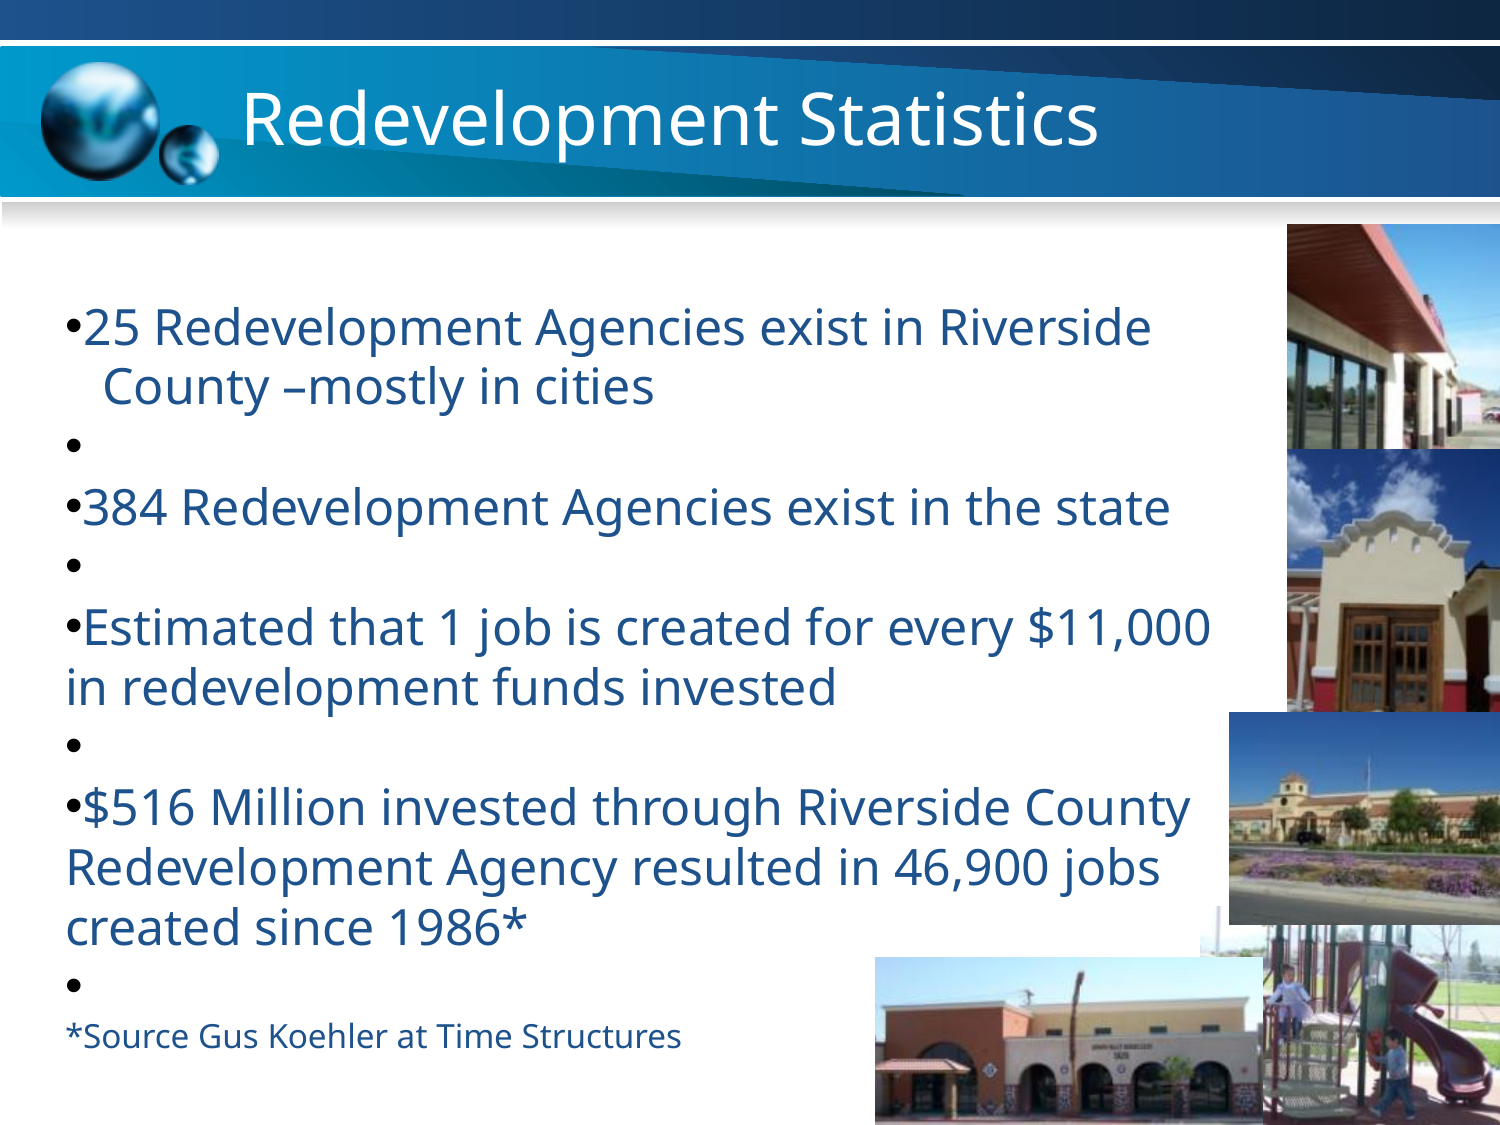

# Redevelopment Statistics
25 Redevelopment Agencies exist in Riverside County –mostly in cities
384 Redevelopment Agencies exist in the state
Estimated that 1 job is created for every $11,000 in redevelopment funds invested
$516 Million invested through Riverside County Redevelopment Agency resulted in 46,900 jobs created since 1986*
*Source Gus Koehler at Time Structures